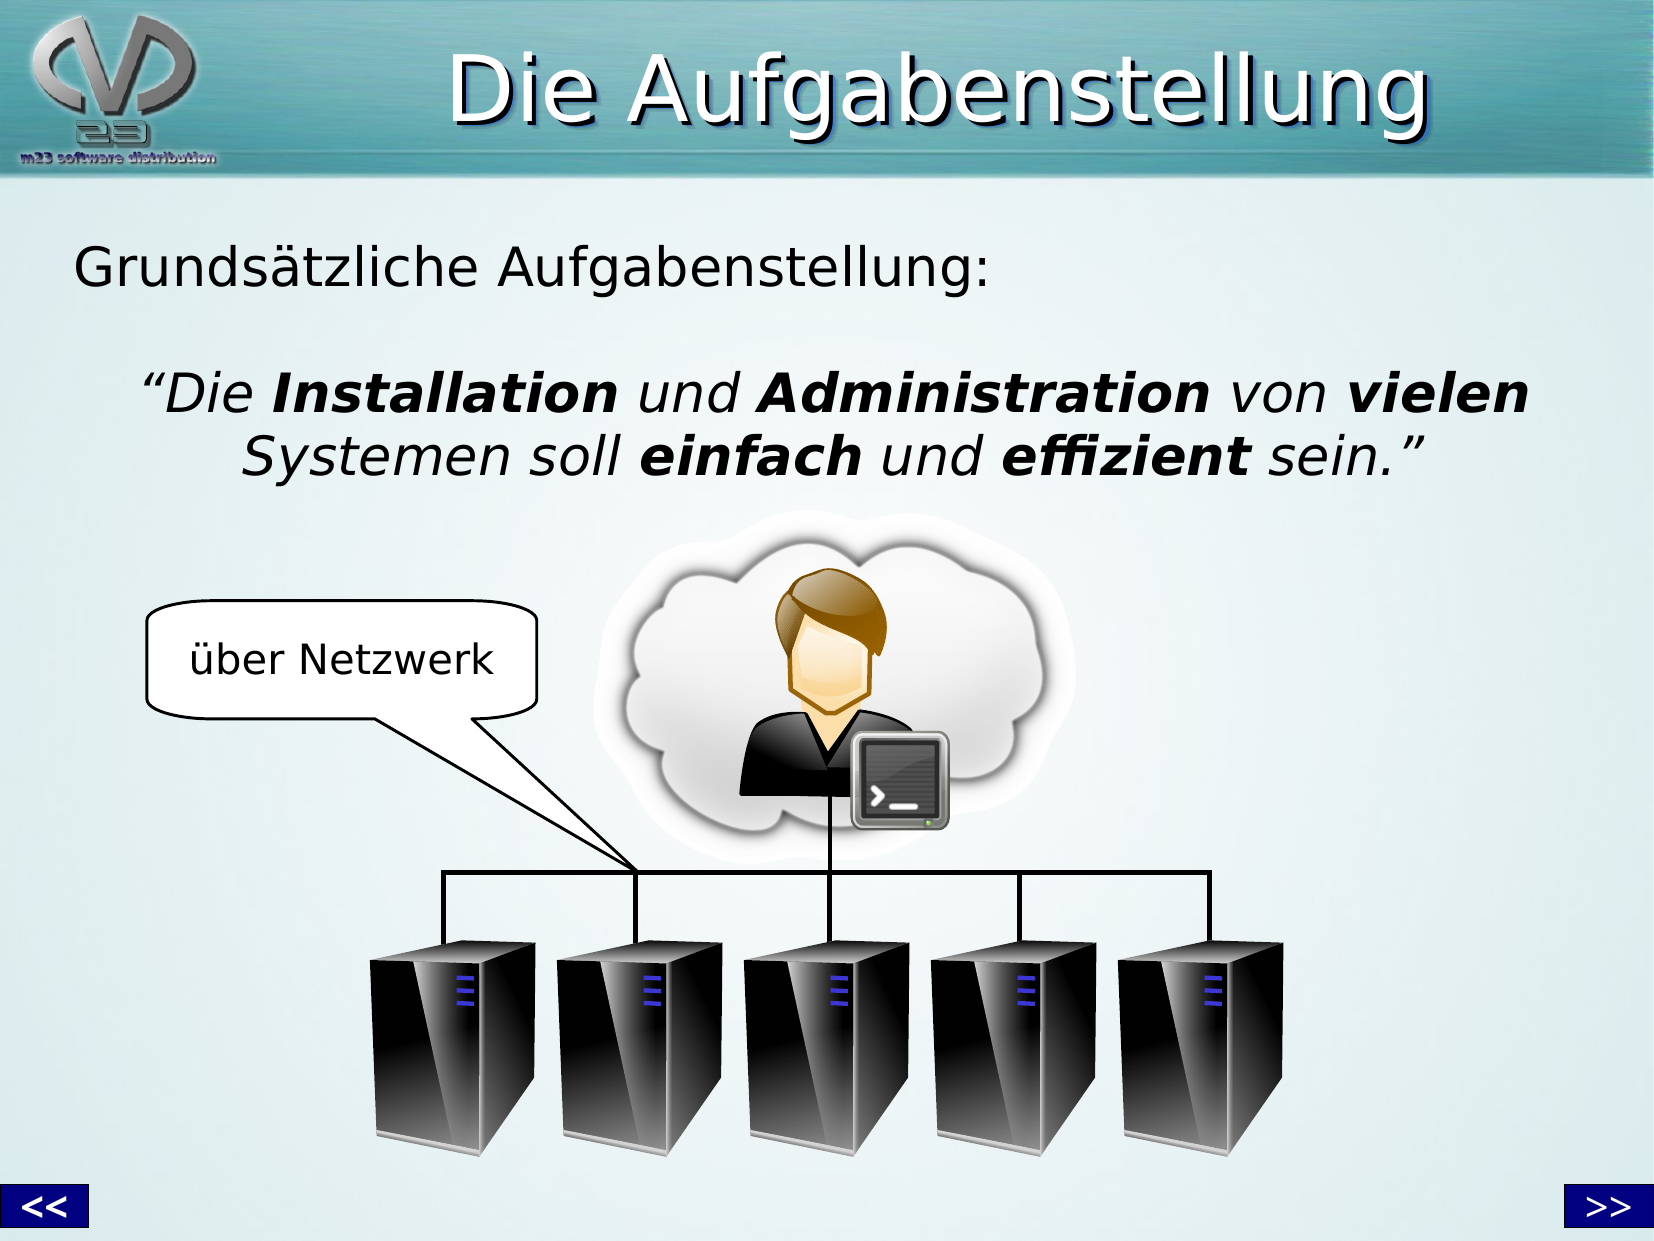

# Die Aufgabenstellung
Grundsätzliche Aufgabenstellung:
“Die Installation und Administration von vielen Systemen soll einfach und effizient sein.”
über Netzwerk